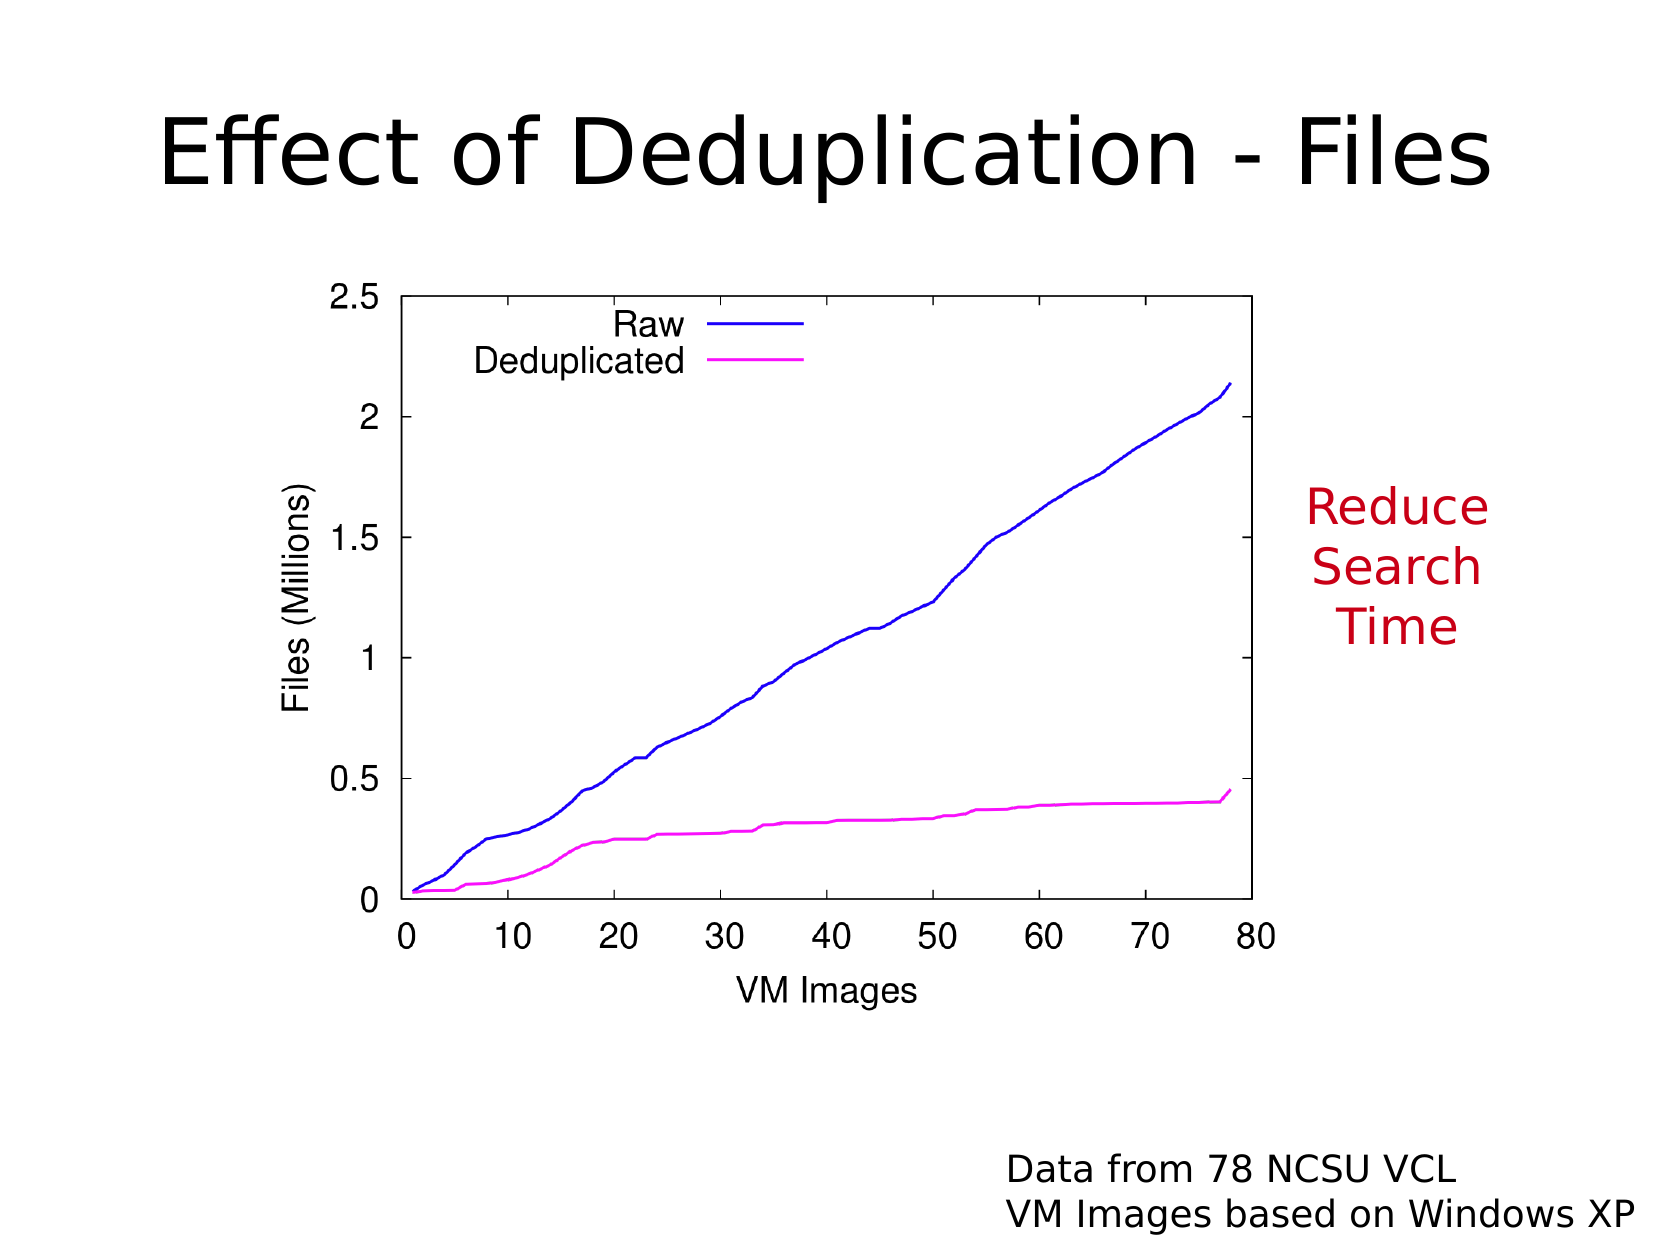

# Effect of Deduplication - Files
Reduce
Search
Time
Data from 78 NCSU VCL
VM Images based on Windows XP